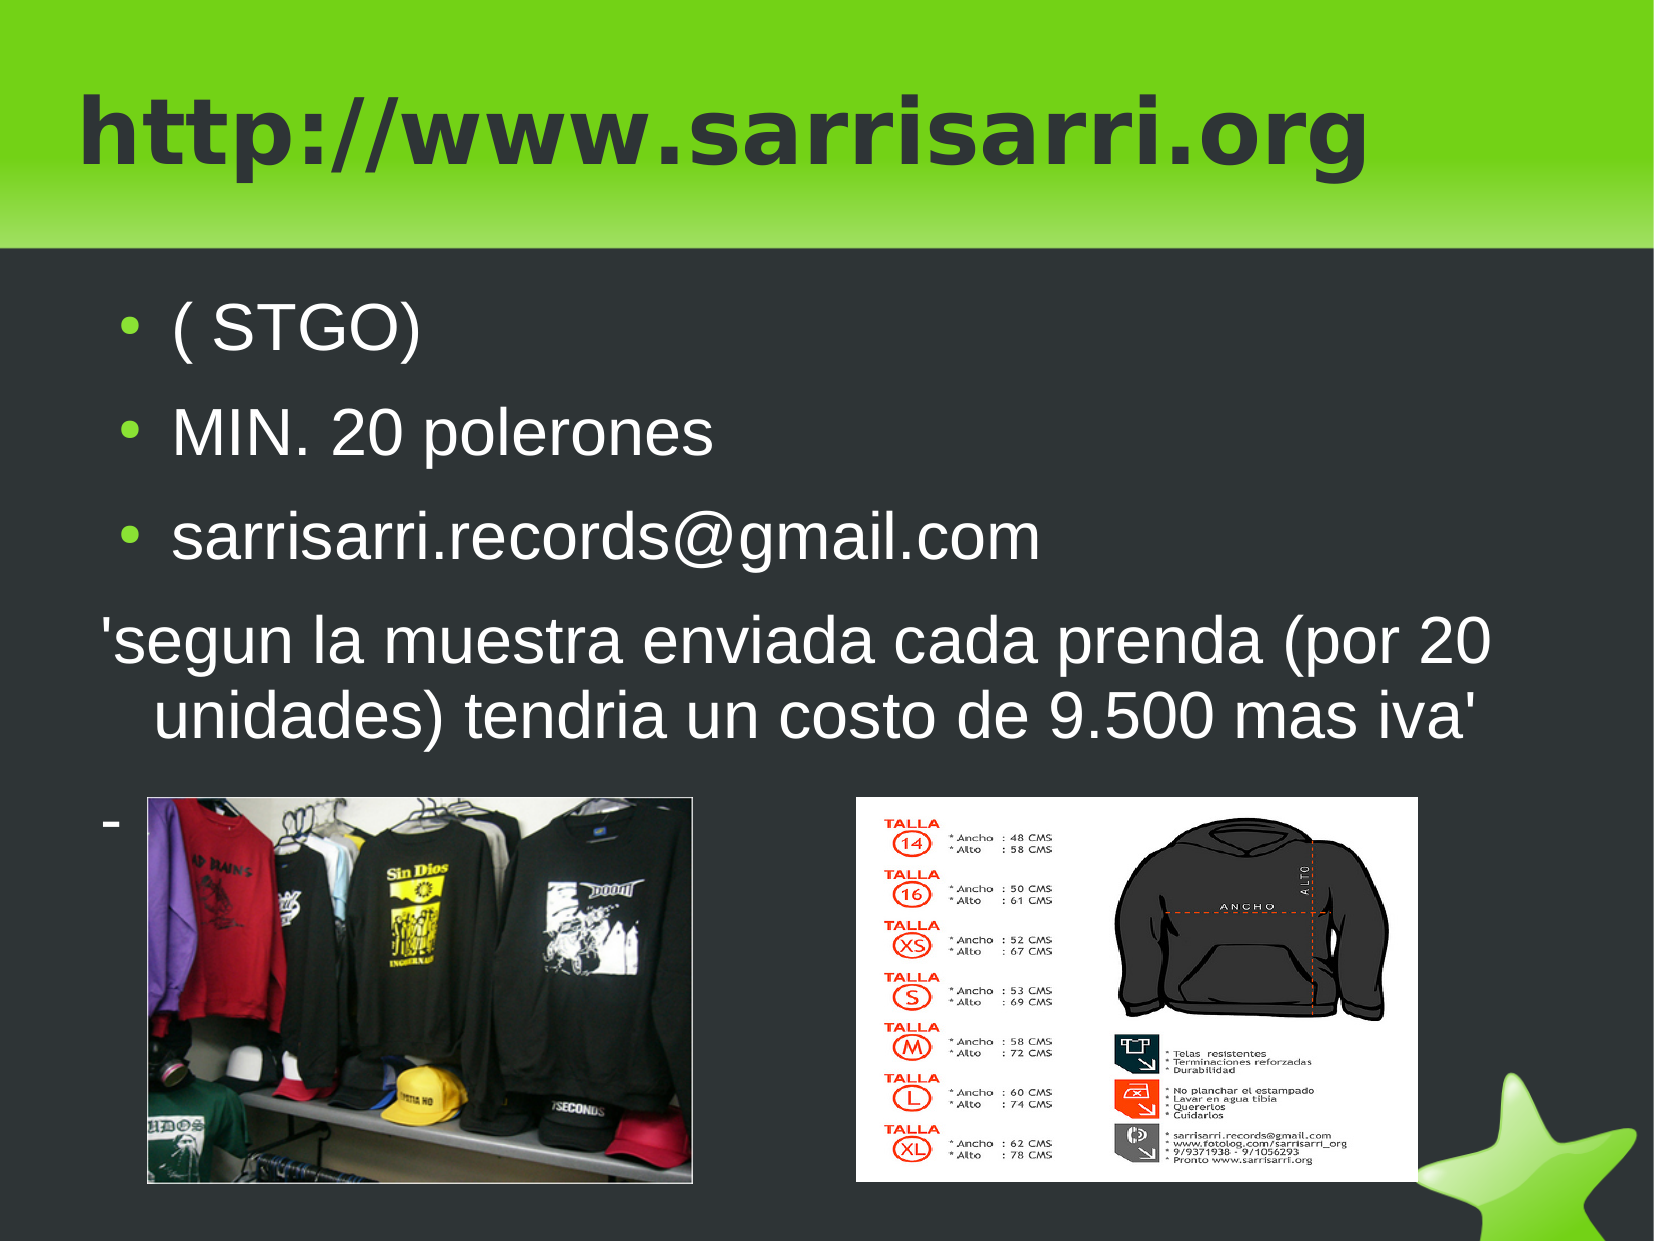

# http://www.sarrisarri.org
( STGO)
MIN. 20 polerones
sarrisarri.records@gmail.com
'segun la muestra enviada cada prenda (por 20 unidades) tendria un costo de 9.500 mas iva'
-